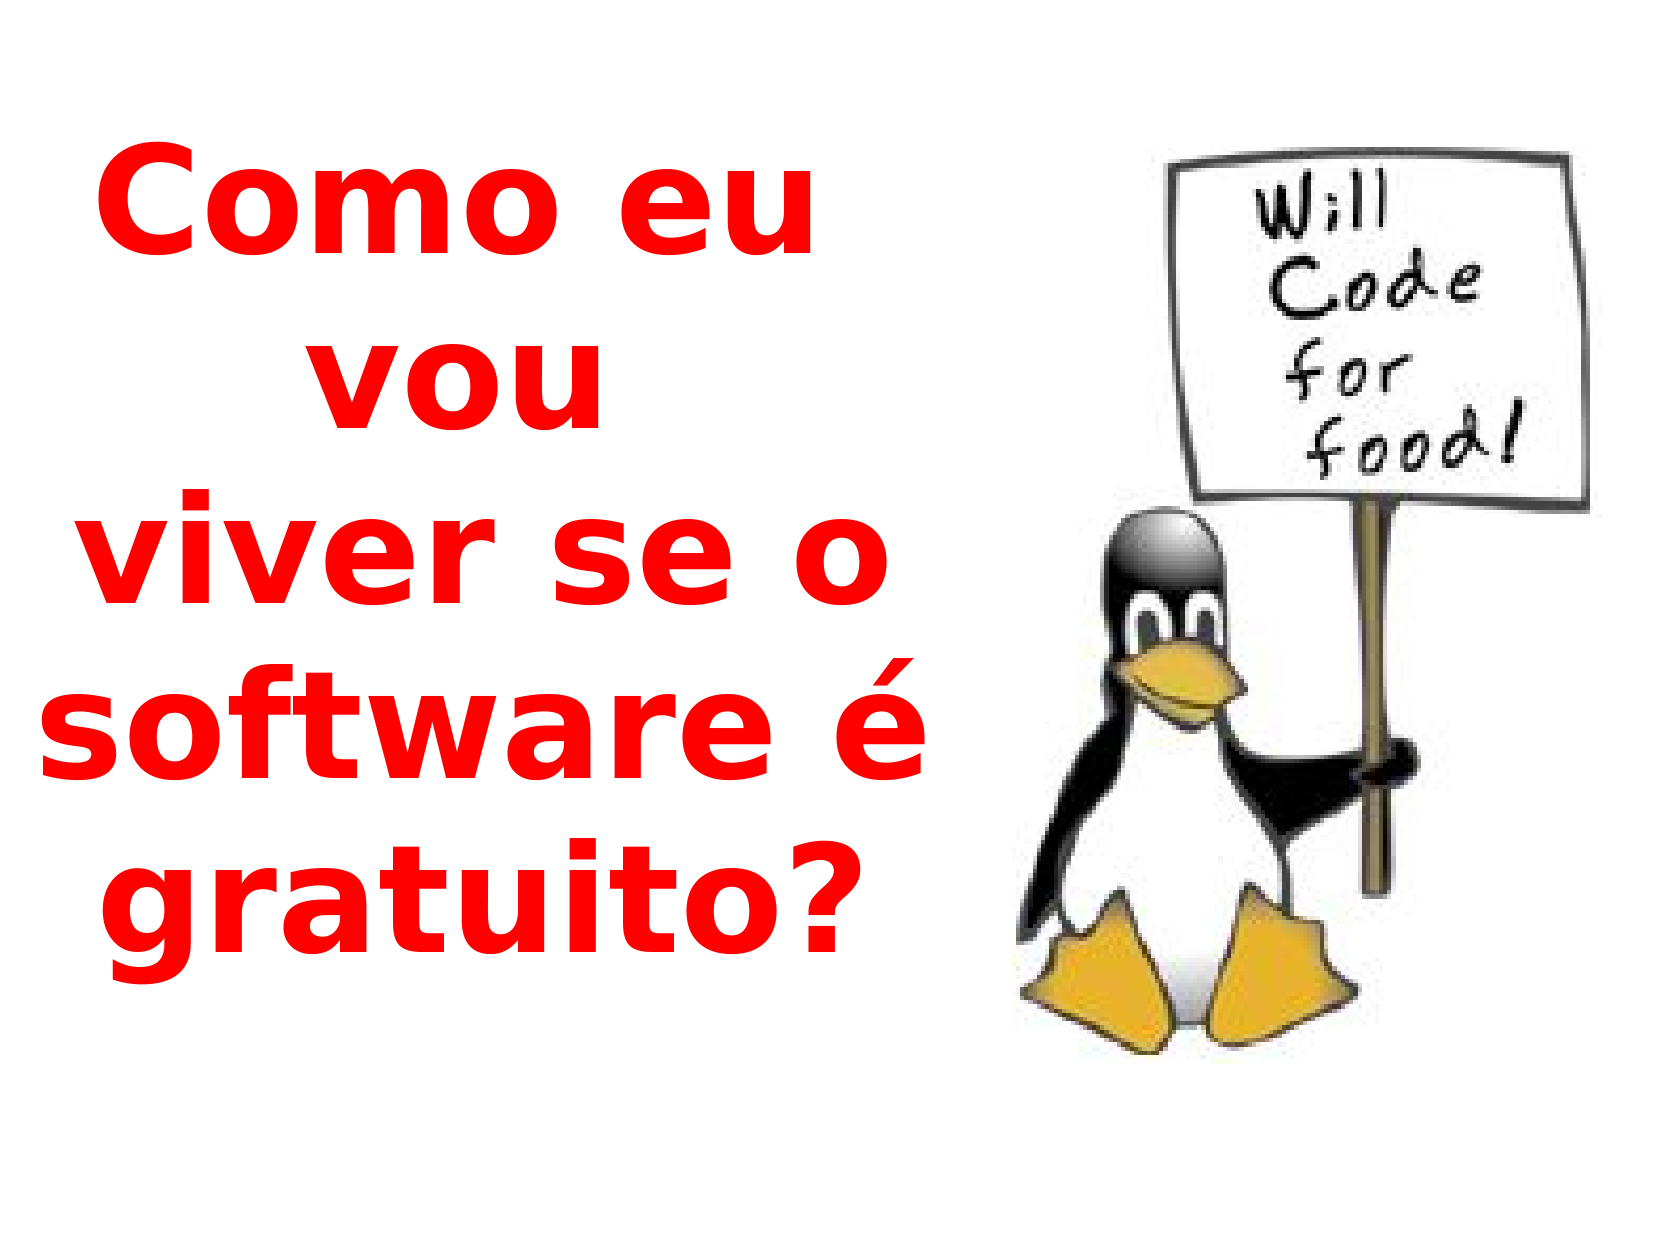

Como eu
vou
viver se o
software é
gratuito?